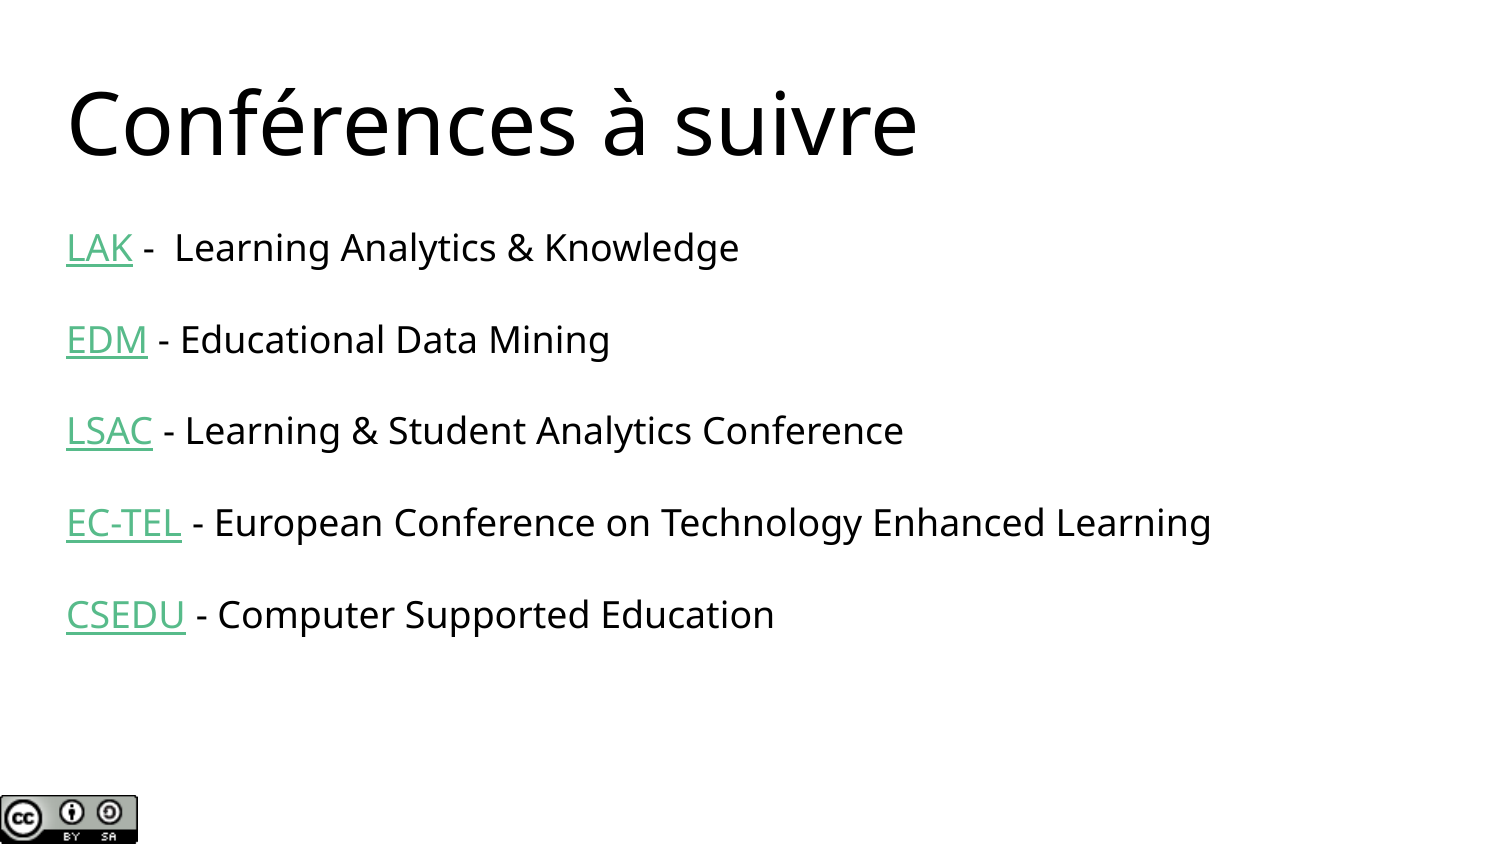

# Conférences à suivre
LAK - Learning Analytics & Knowledge
EDM - Educational Data Mining
LSAC - Learning & Student Analytics Conference
EC-TEL - European Conference on Technology Enhanced Learning
CSEDU - Computer Supported Education